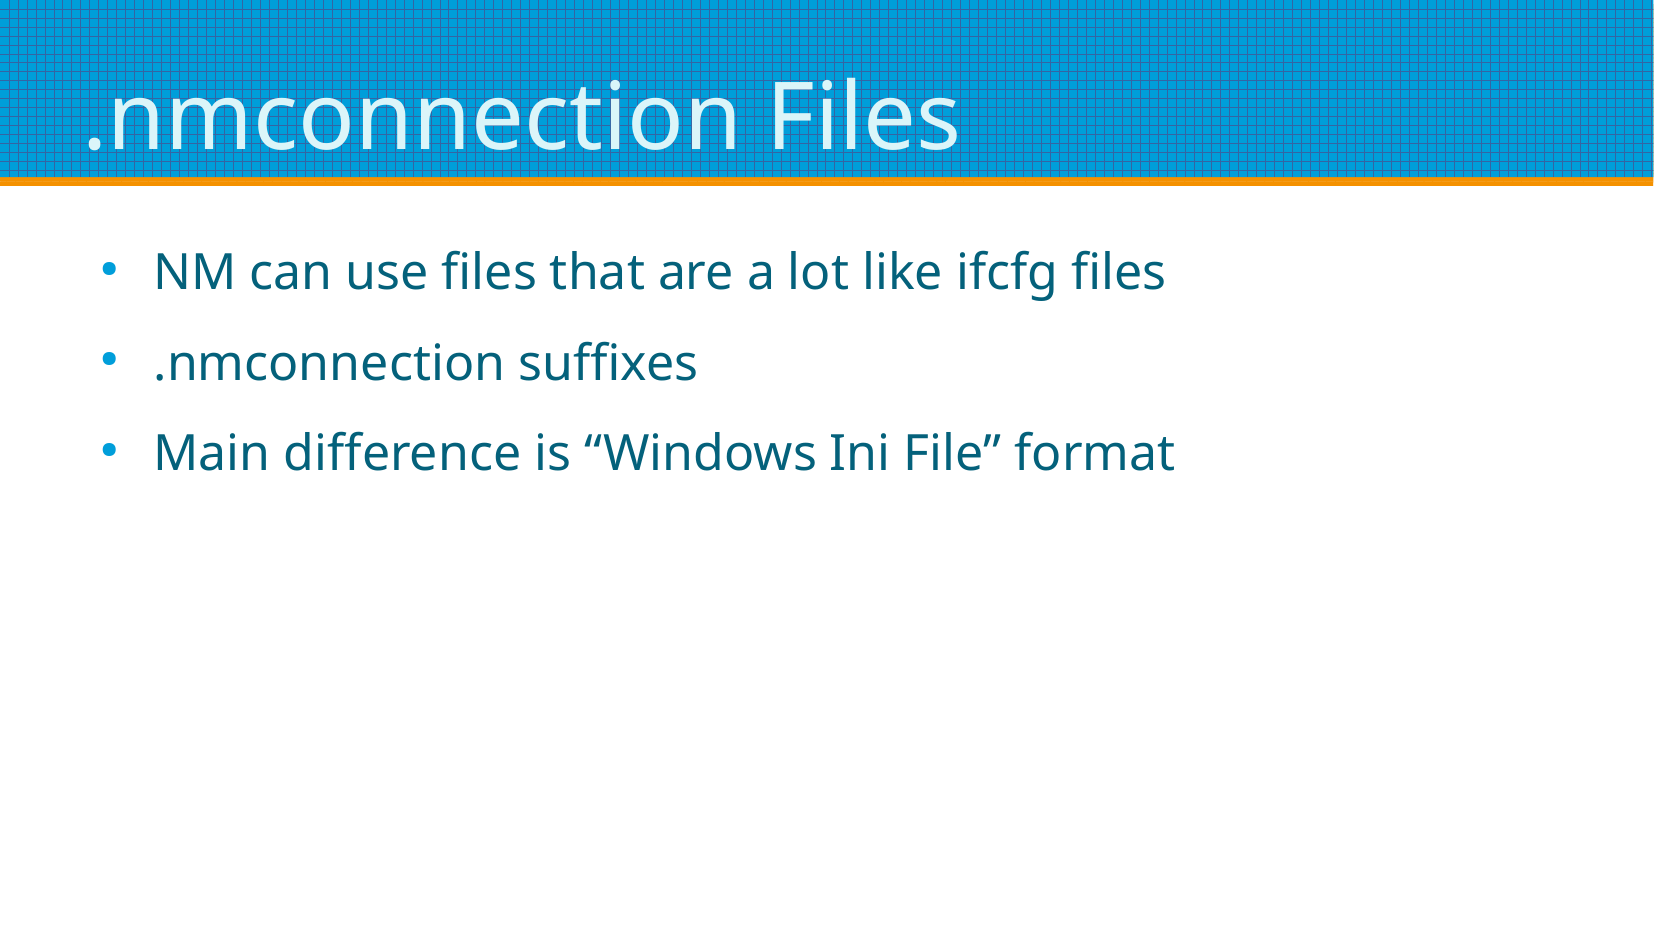

# .nmconnection Files
NM can use files that are a lot like ifcfg files
.nmconnection suffixes
Main difference is “Windows Ini File” format